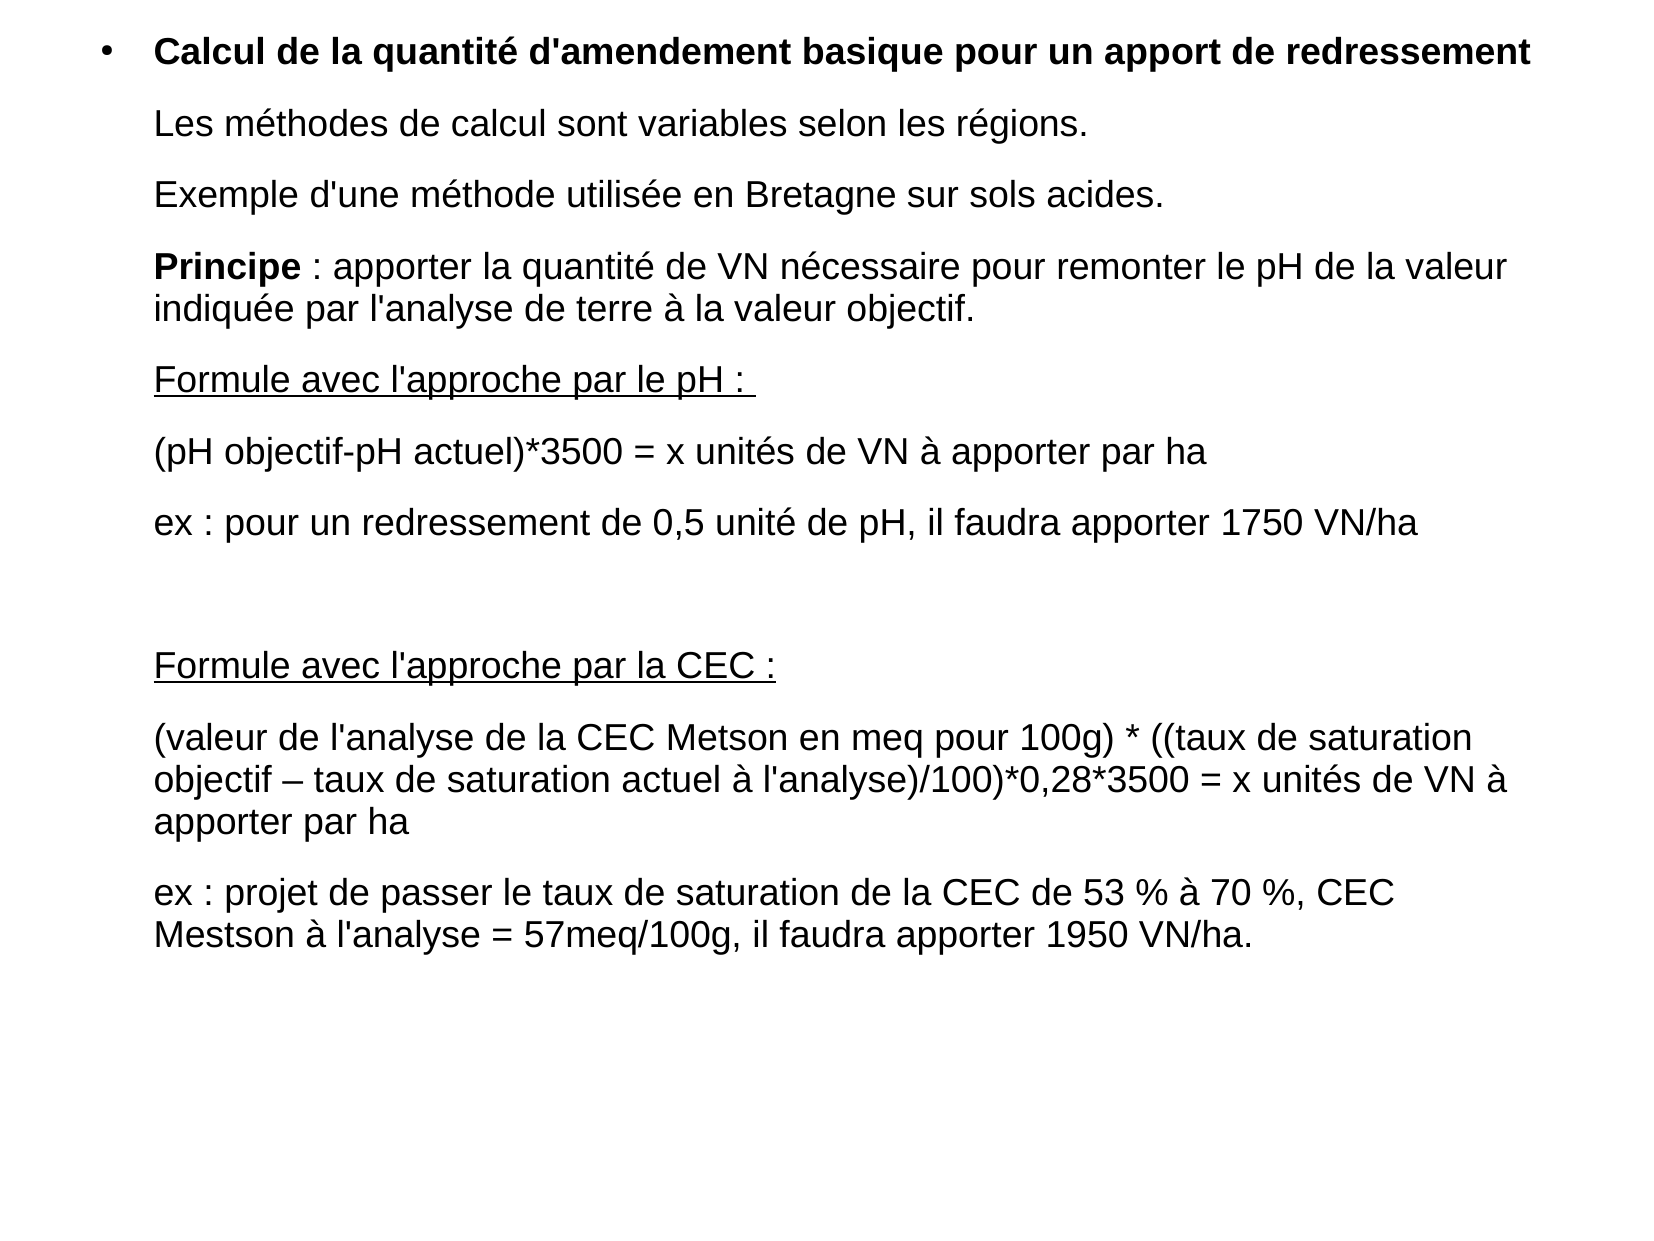

# Calcul de la quantité d'amendement basique pour un apport de redressement
Les méthodes de calcul sont variables selon les régions.
Exemple d'une méthode utilisée en Bretagne sur sols acides.
Principe : apporter la quantité de VN nécessaire pour remonter le pH de la valeur indiquée par l'analyse de terre à la valeur objectif.
Formule avec l'approche par le pH :
(pH objectif-pH actuel)*3500 = x unités de VN à apporter par ha
ex : pour un redressement de 0,5 unité de pH, il faudra apporter 1750 VN/ha
Formule avec l'approche par la CEC :
(valeur de l'analyse de la CEC Metson en meq pour 100g) * ((taux de saturation objectif – taux de saturation actuel à l'analyse)/100)*0,28*3500 = x unités de VN à apporter par ha
ex : projet de passer le taux de saturation de la CEC de 53 % à 70 %, CEC Mestson à l'analyse = 57meq/100g, il faudra apporter 1950 VN/ha.